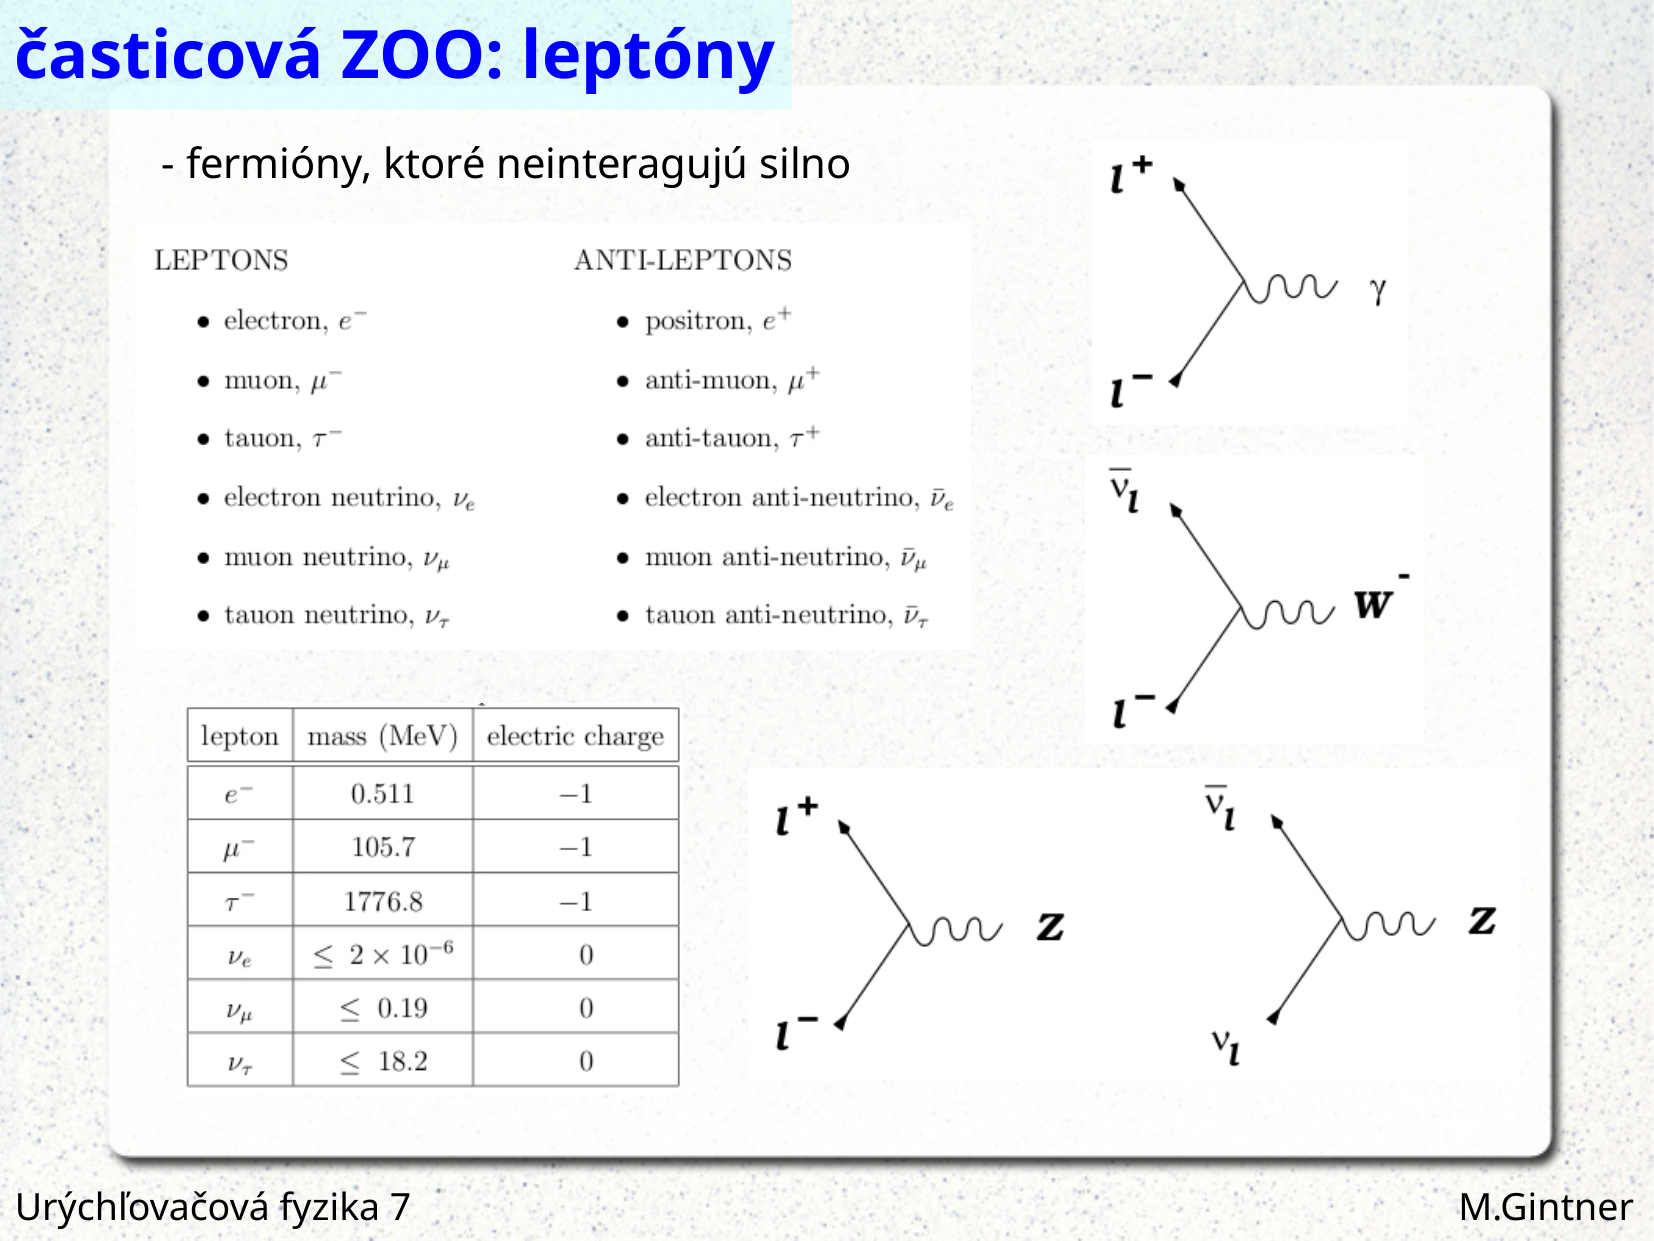

časticová ZOO: leptóny
- fermióny, ktoré neinteragujú silno
Urýchľovačová fyzika 7
M.Gintner